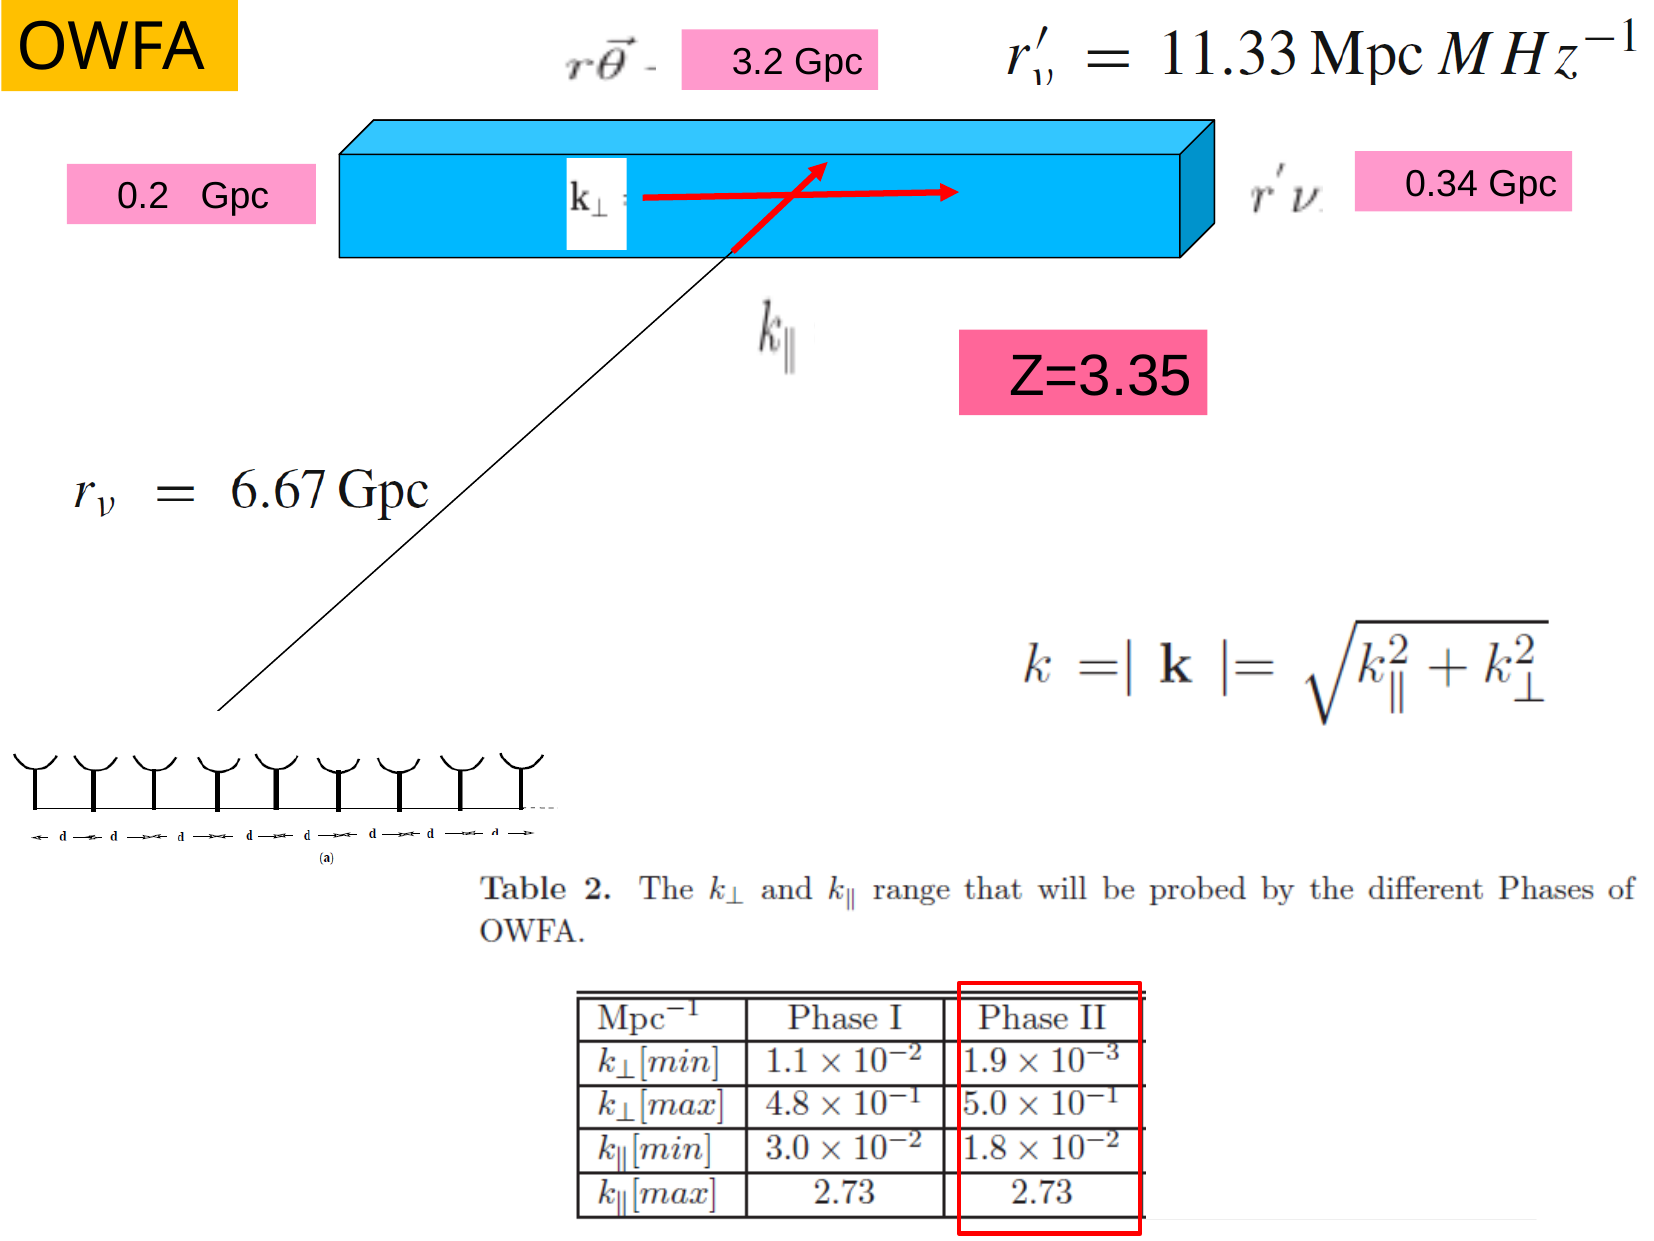

OWFA
3.2 Gpc
0.34 Gpc
0.2 Gpc
Z=3.35